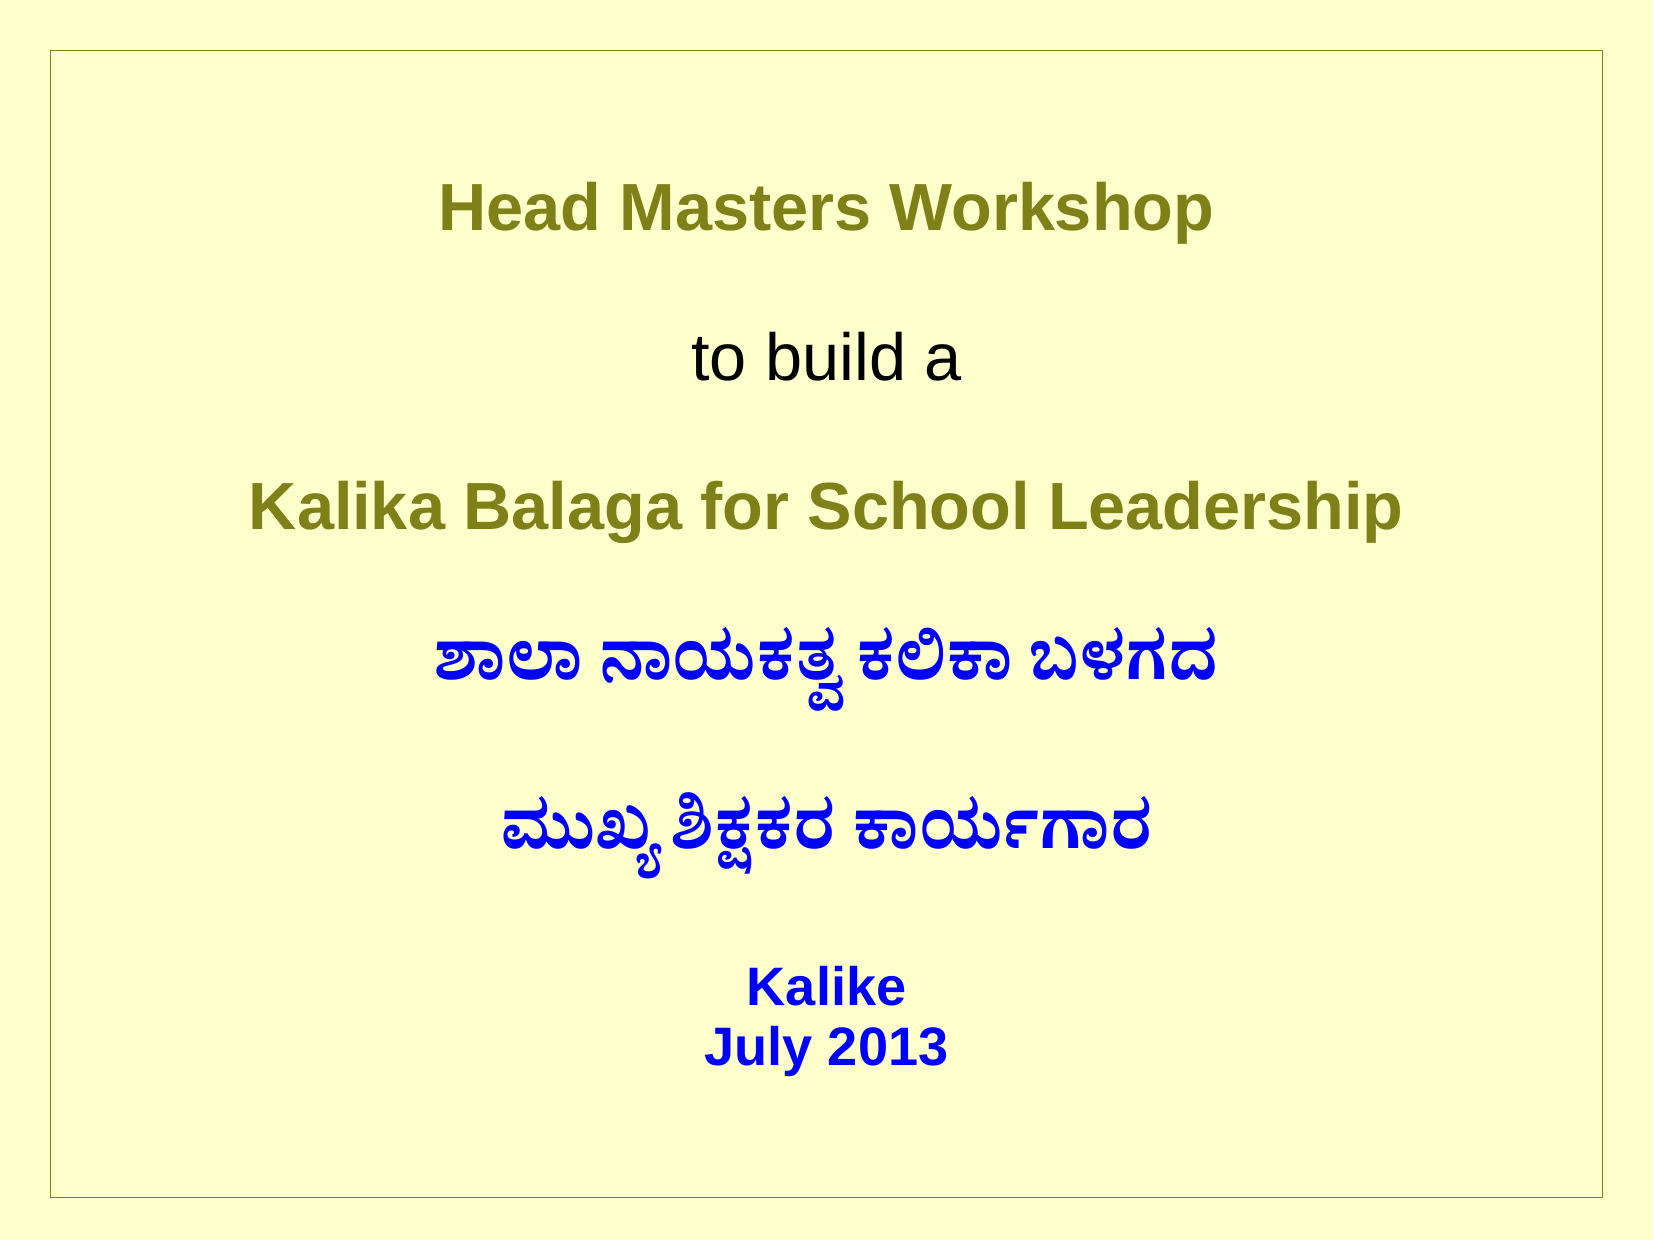

# Head Masters Workshop
to build a
Kalika Balaga for School Leadership
ಶಾಲಾ ನಾಯಕತ್ವ ಕಲಿಕಾ ಬಳಗದ
ಮುಖ್ಯ ಶಿಕ್ಷಕರ ಕಾರ್ಯಗಾರ
Kalike
July 2013